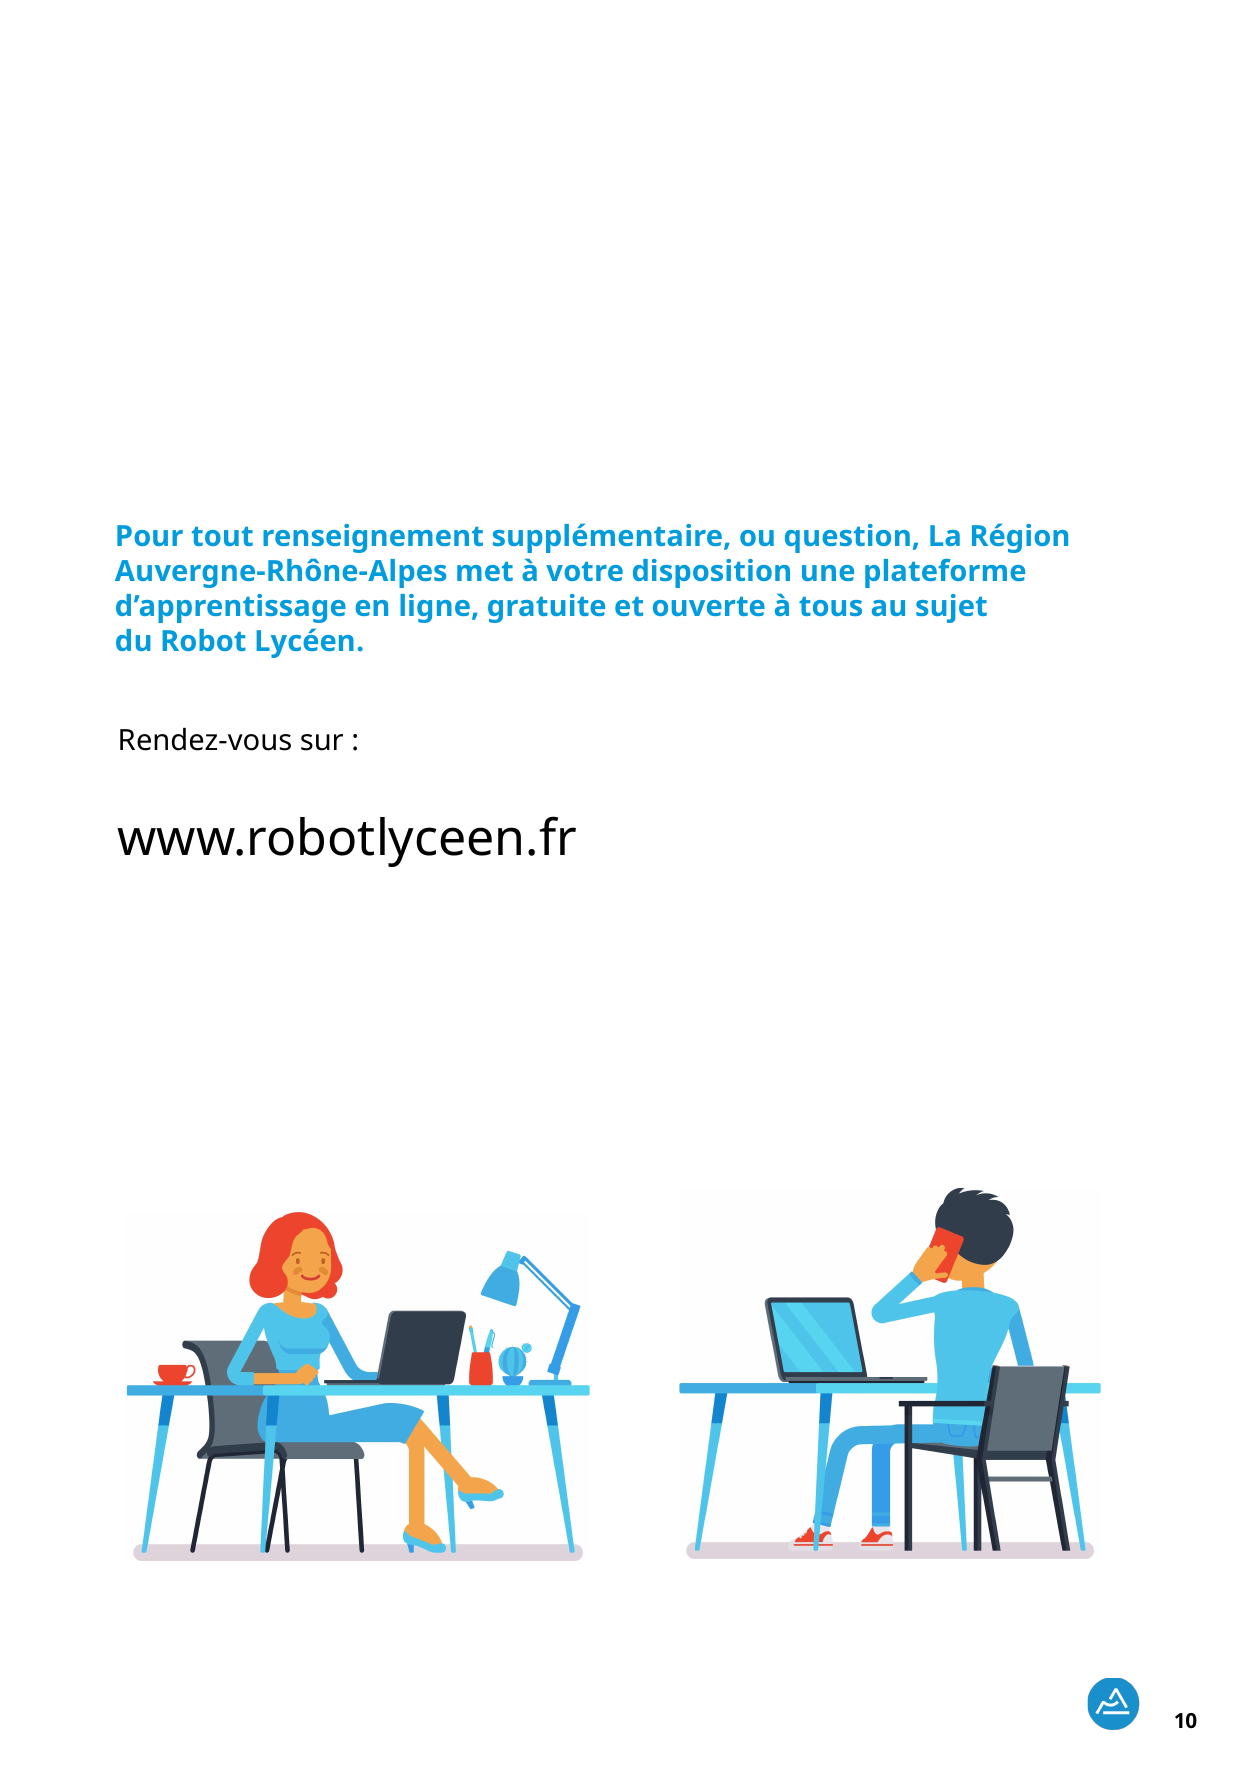

Pour tout renseignement supplémentaire, ou question, La Région Auvergne-Rhône-Alpes met à votre disposition une plateforme d’apprentissage en ligne, gratuite et ouverte à tous au sujet
du Robot Lycéen.
Rendez-vous sur :
www.robotlyceen.fr
10